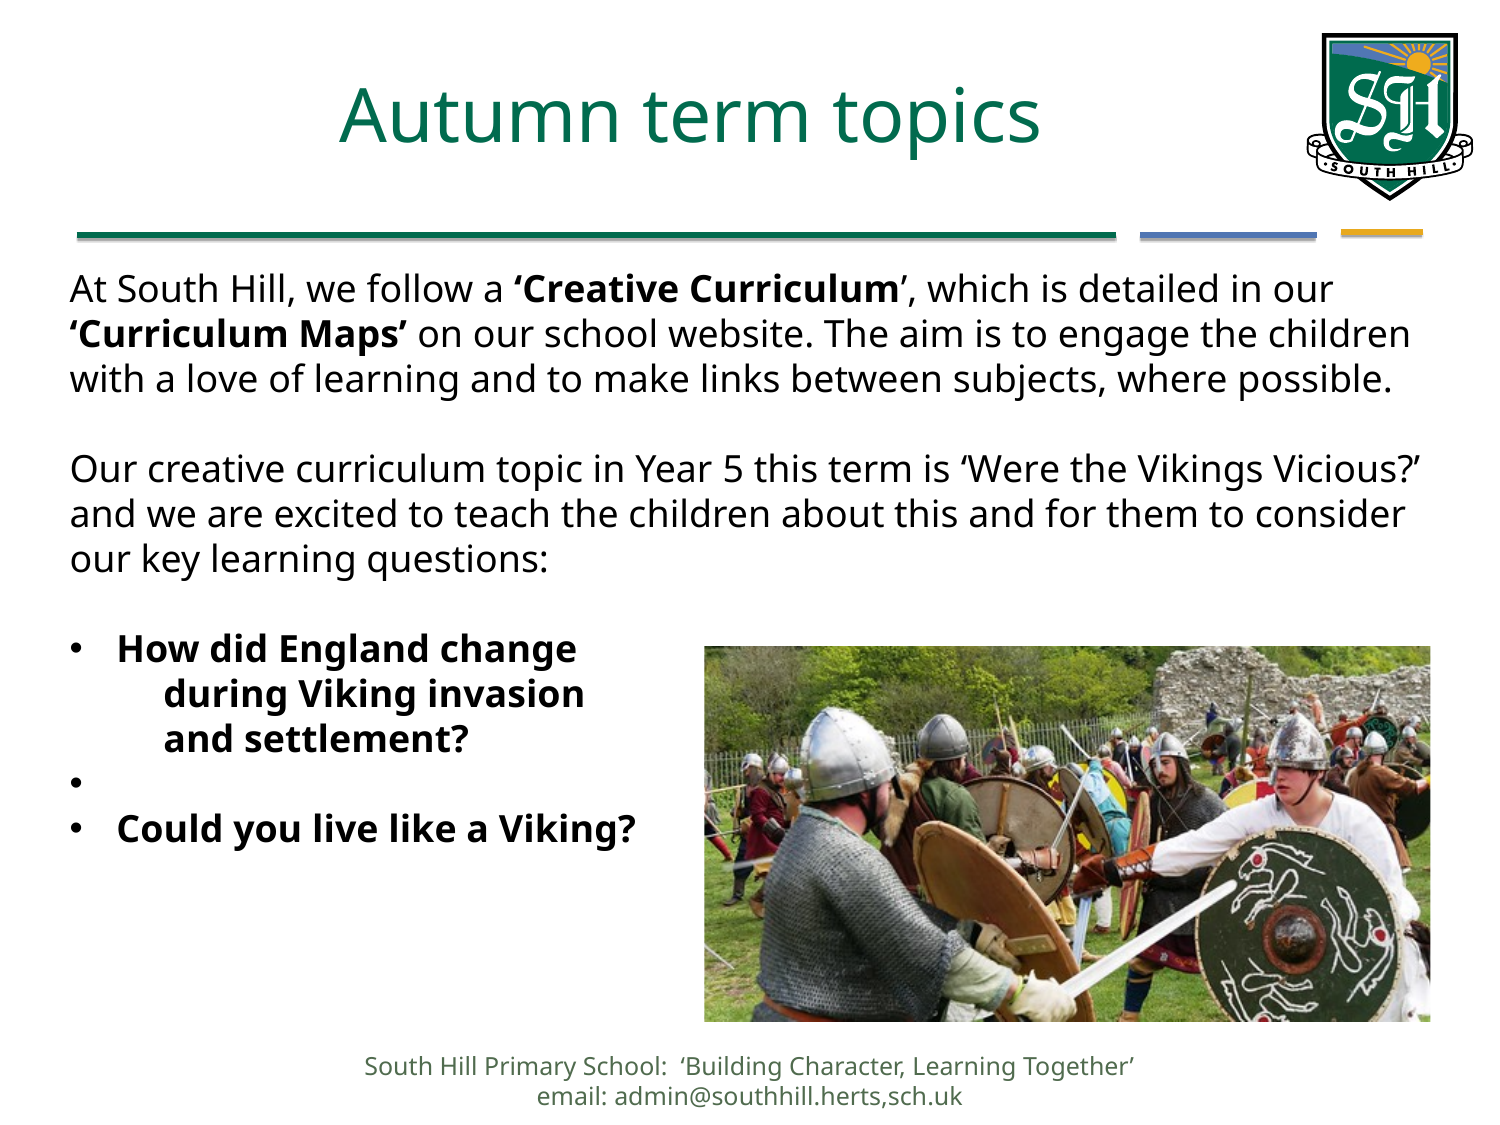

# Autumn term topics
At South Hill, we follow a ‘Creative Curriculum’, which is detailed in our ‘Curriculum Maps’ on our school website. The aim is to engage the children with a love of learning and to make links between subjects, where possible.
Our creative curriculum topic in Year 5 this term is ‘Were the Vikings Vicious?’ and we are excited to teach the children about this and for them to consider our key learning questions:
How did England change
during Viking invasion
and settlement?
Could you live like a Viking?
South Hill Primary School: ‘Building Character, Learning Together’
email: admin@southhill.herts,sch.uk